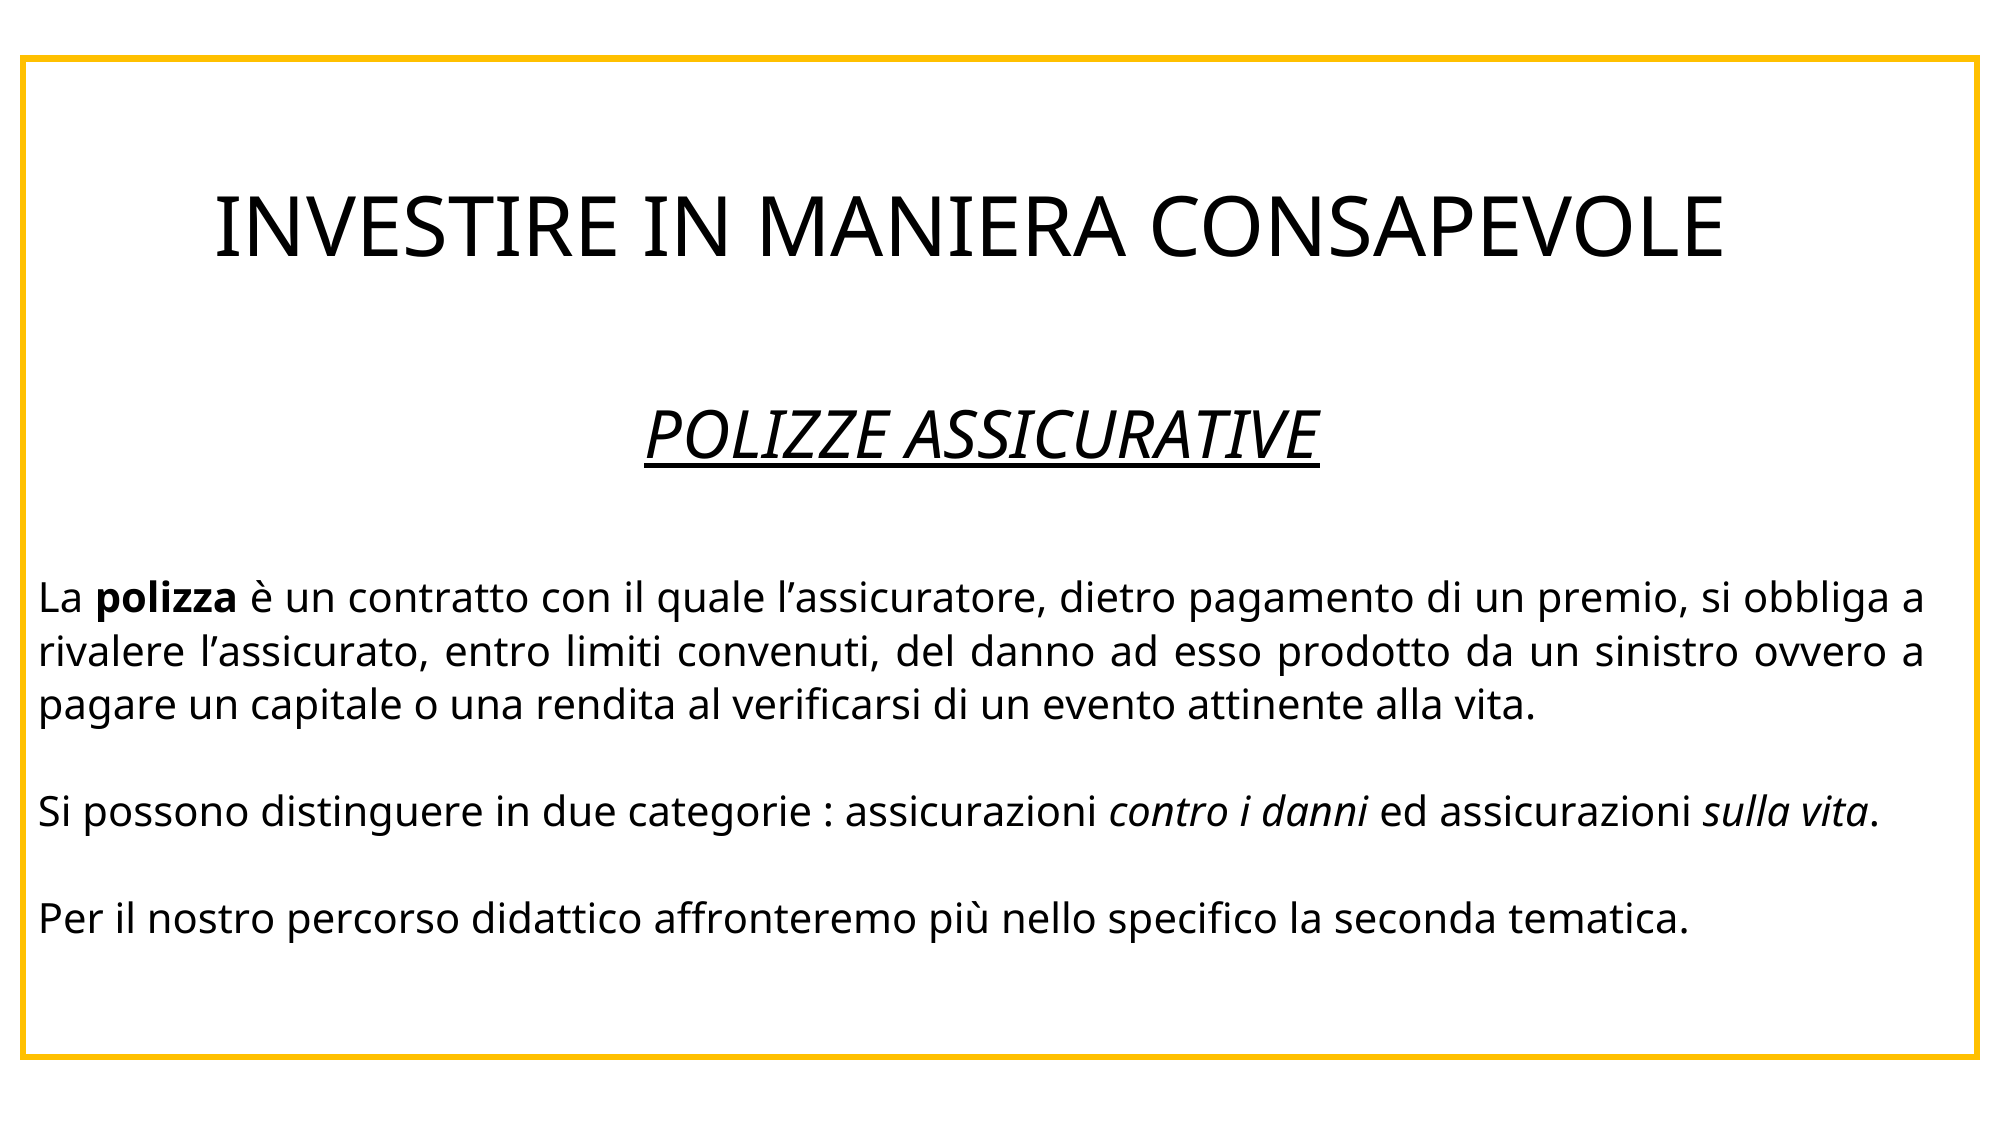

INVESTIRE IN MANIERA CONSAPEVOLE
POLIZZE ASSICURATIVE
La polizza è un contratto con il quale l’assicuratore, dietro pagamento di un premio, si obbliga a rivalere l’assicurato, entro limiti convenuti, del danno ad esso prodotto da un sinistro ovvero a pagare un capitale o una rendita al verificarsi di un evento attinente alla vita.
Si possono distinguere in due categorie : assicurazioni contro i danni ed assicurazioni sulla vita.
Per il nostro percorso didattico affronteremo più nello specifico la seconda tematica.